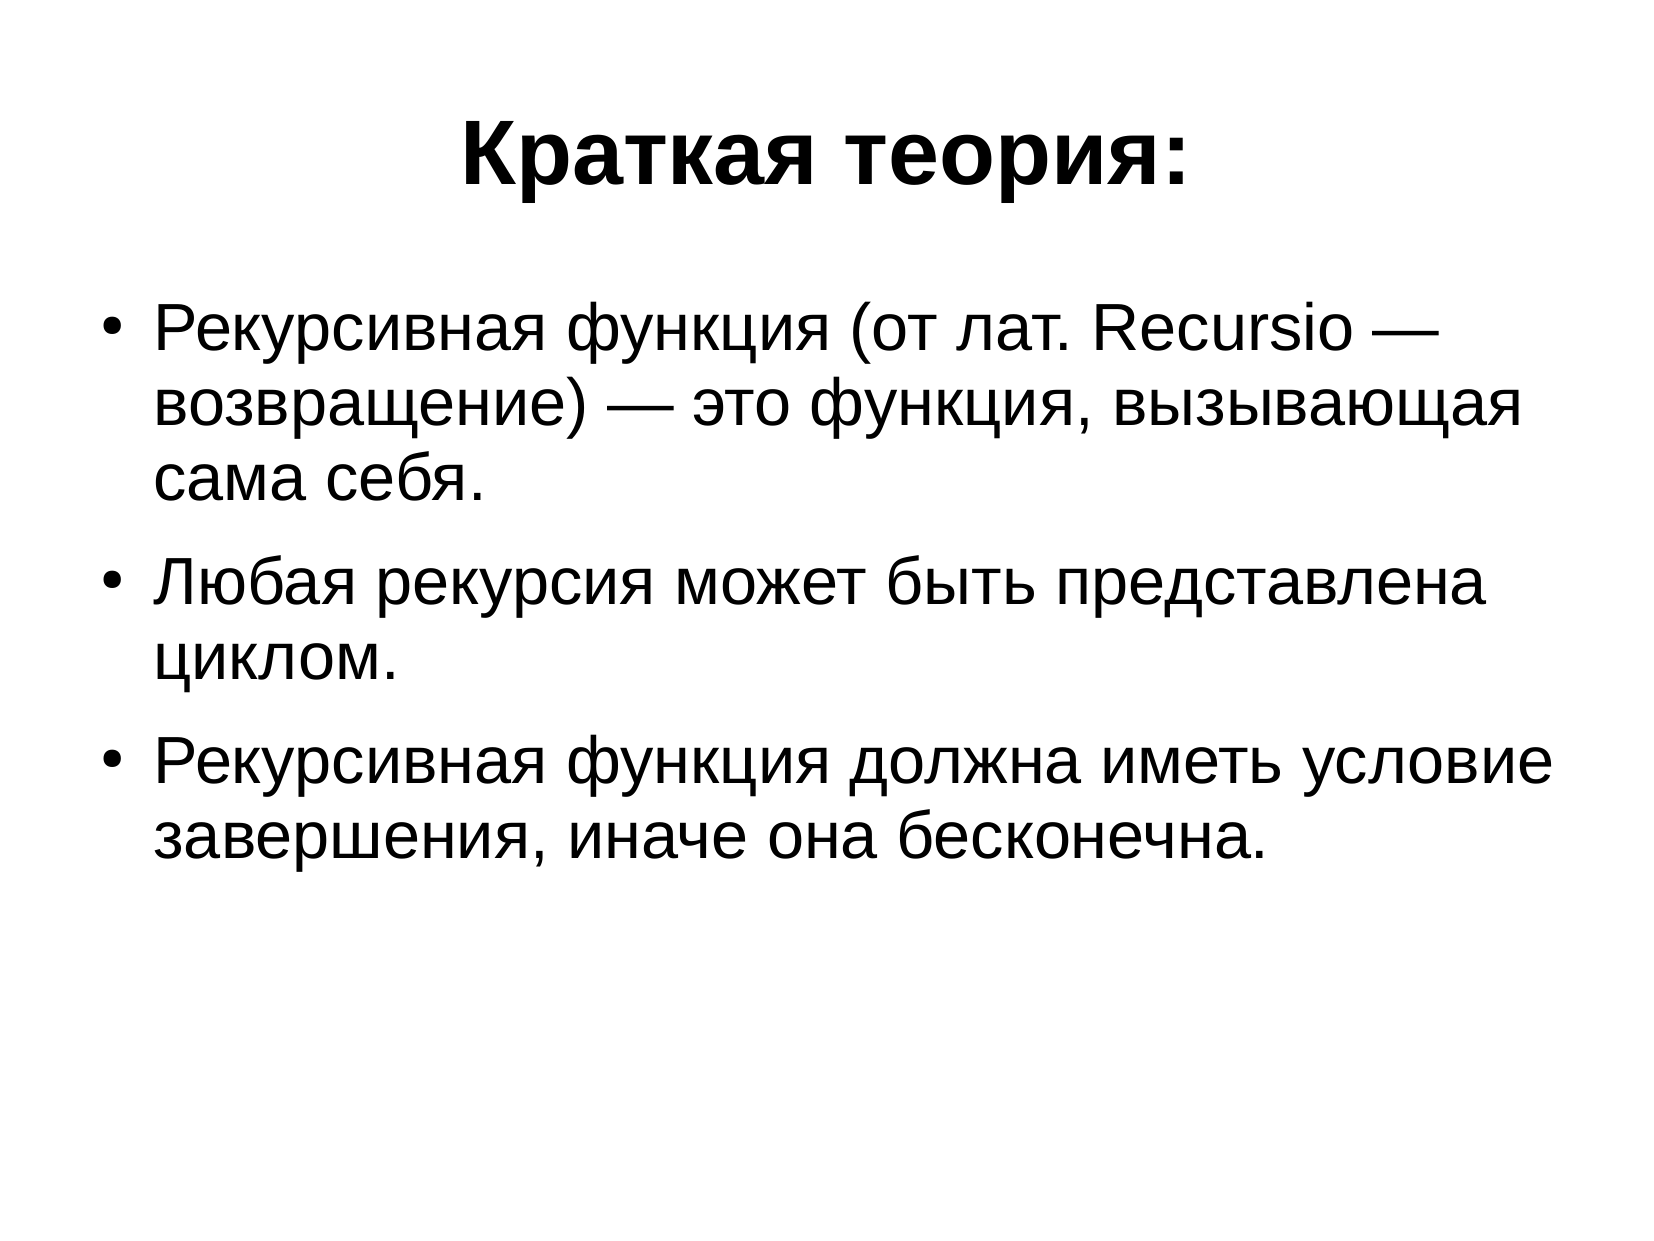

# Краткая теория:
Рекурсивная функция (от лат. Recursio — возвращение) — это функция, вызывающая сама себя.
Любая рекурсия может быть представлена циклом.
Рекурсивная функция должна иметь условие завершения, иначе она бесконечна.